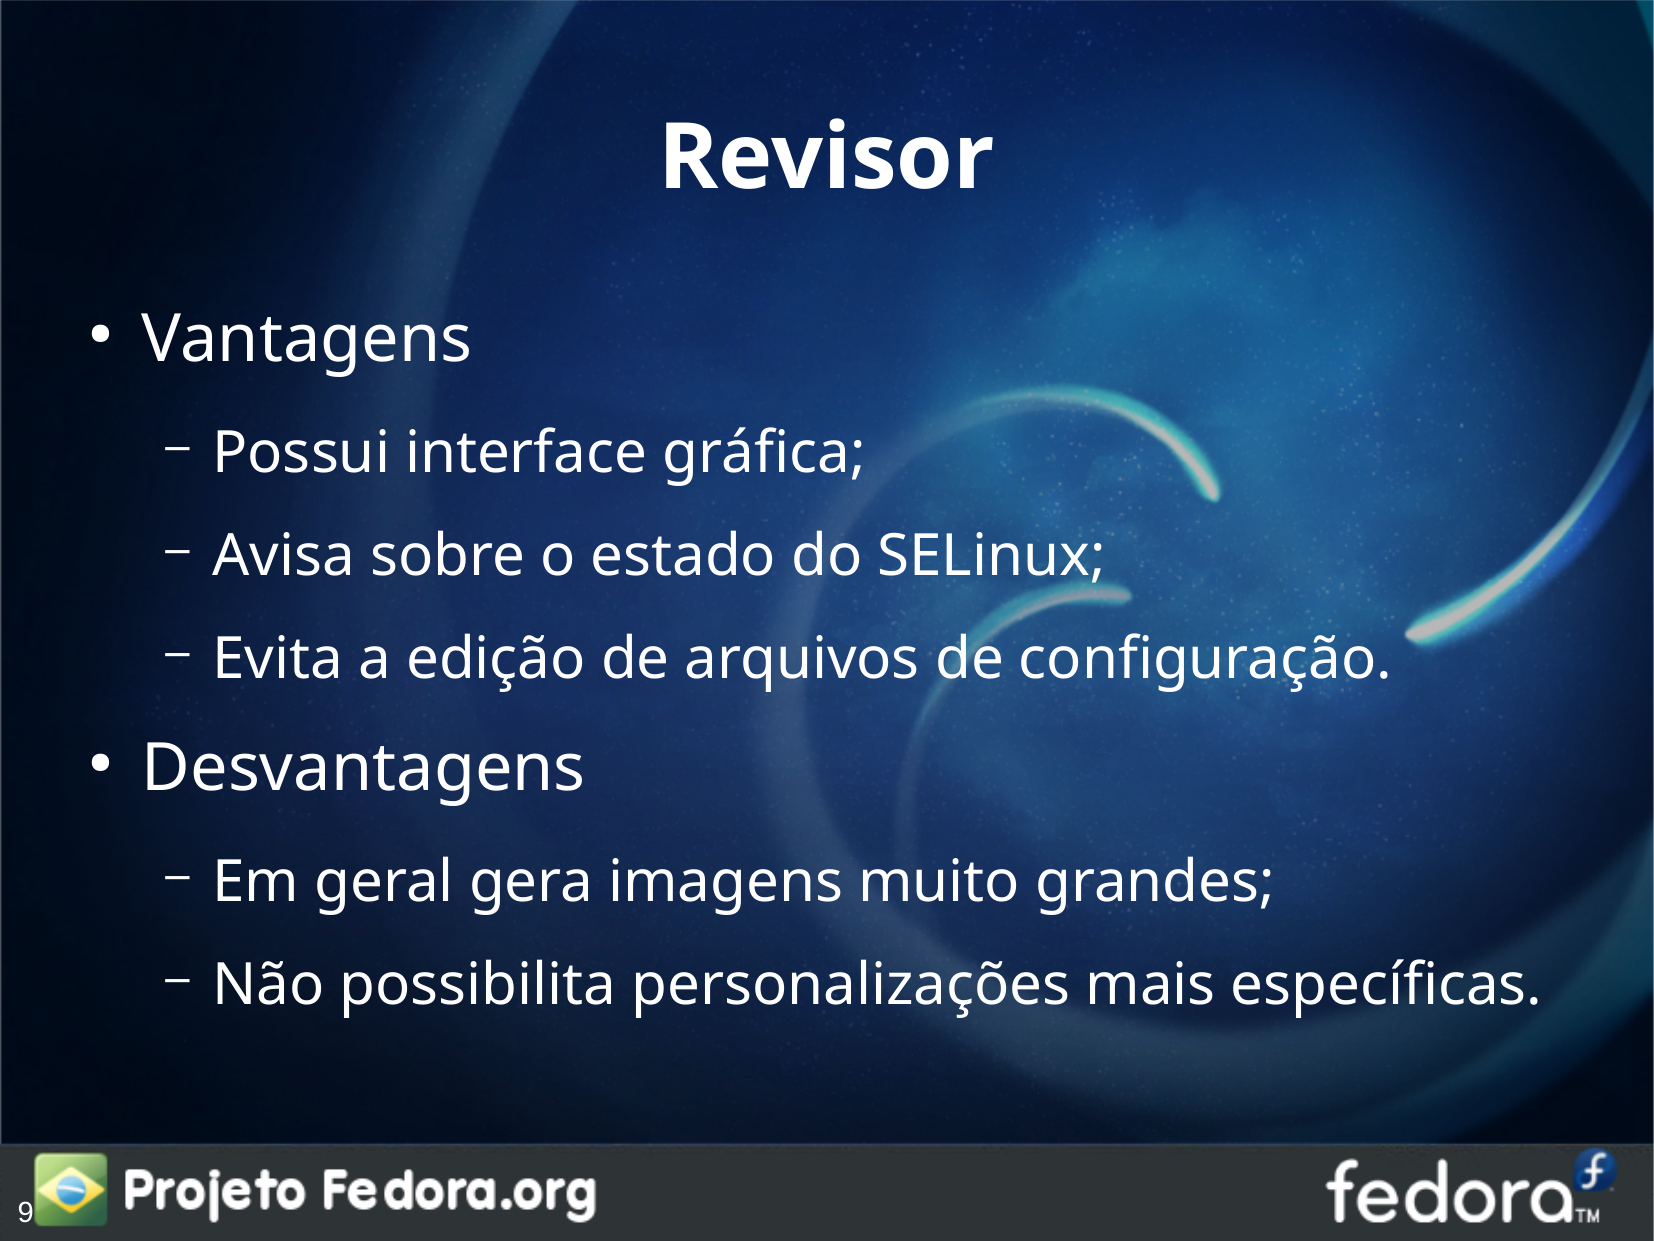

# Revisor
Vantagens
Possui interface gráfica;
Avisa sobre o estado do SELinux;
Evita a edição de arquivos de configuração.
Desvantagens
Em geral gera imagens muito grandes;
Não possibilita personalizações mais específicas.
9